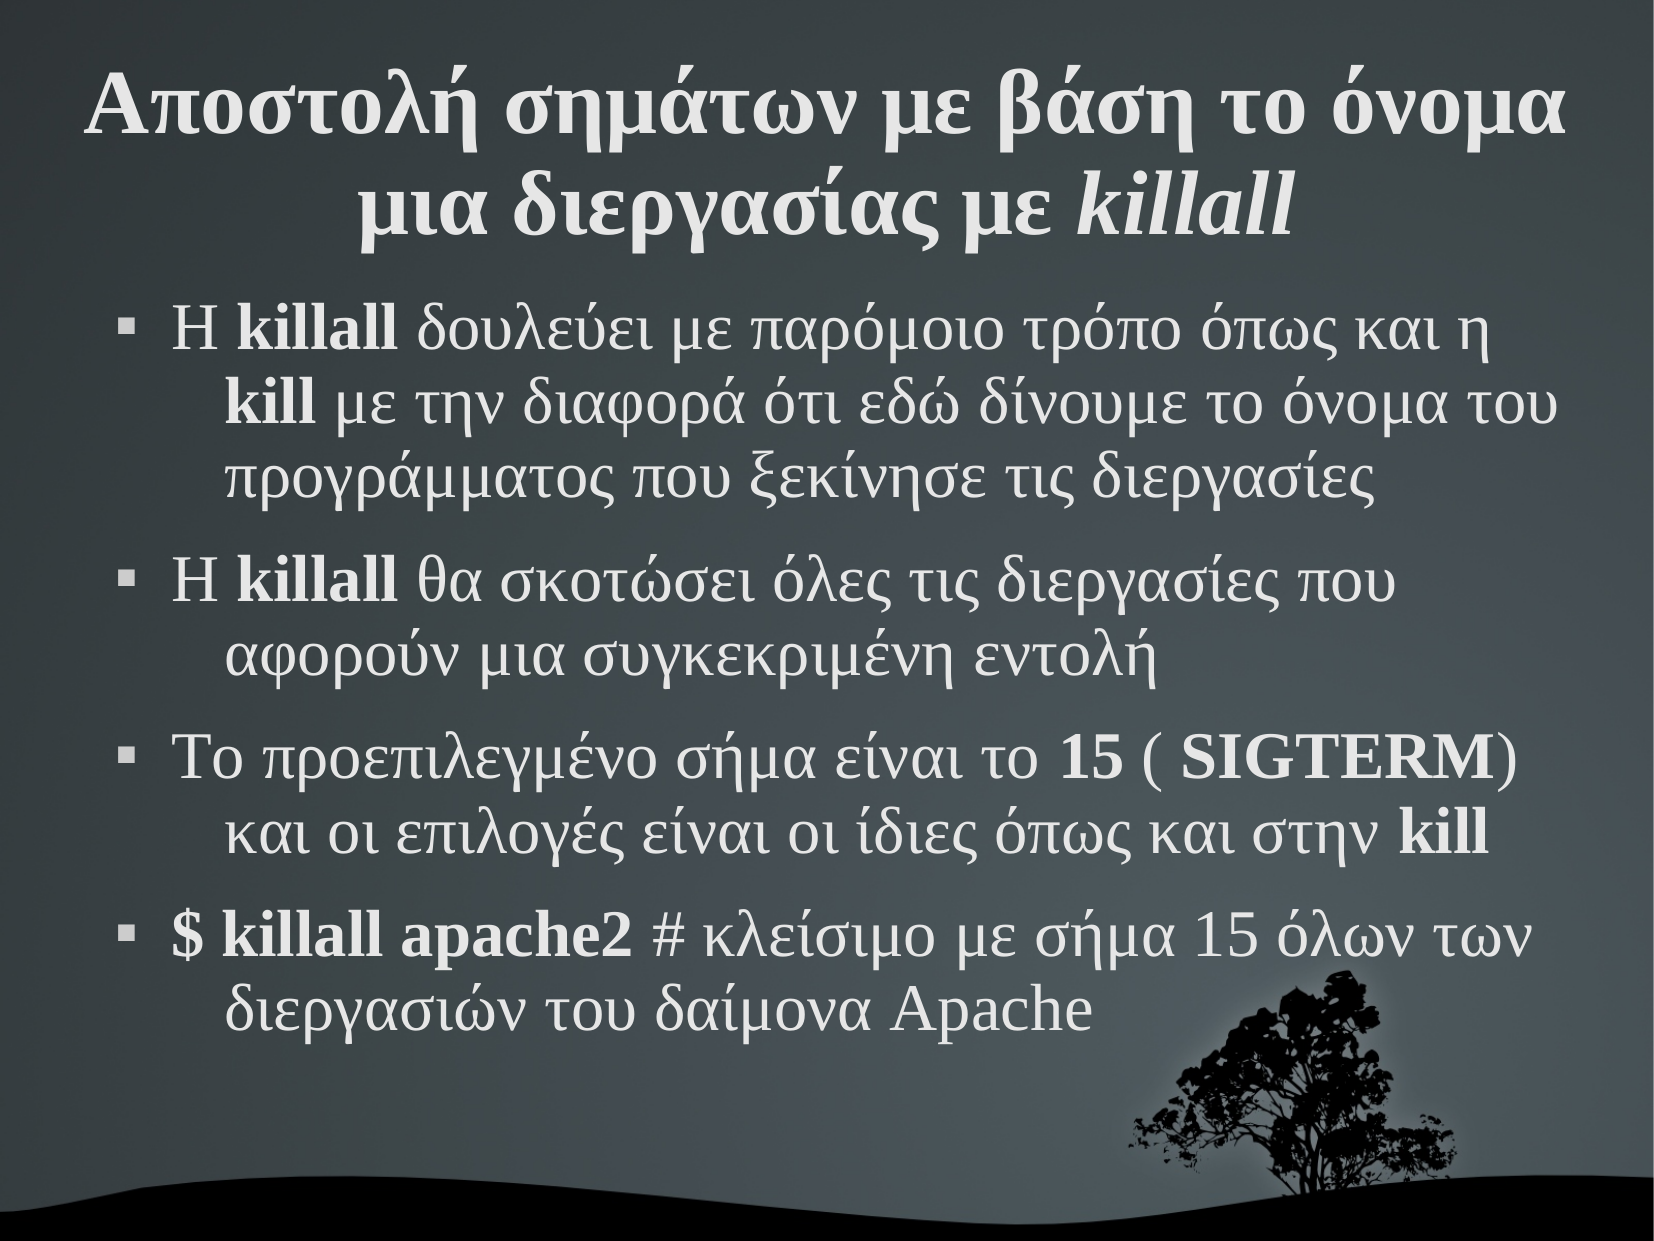

# Αποστολή σημάτων με βάση το όνομα μια διεργασίας με killall
Η killall δουλεύει με παρόμοιο τρόπο όπως και η kill με την διαφορά ότι εδώ δίνουμε το όνομα του προγράμματος που ξεκίνησε τις διεργασίες
Η killall θα σκοτώσει όλες τις διεργασίες που αφορούν μια συγκεκριμένη εντολή
Το προεπιλεγμένο σήμα είναι το 15 ( SIGTERM) και οι επιλογές είναι οι ίδιες όπως και στην kill
$ killall apache2 # κλείσιμο με σήμα 15 όλων των διεργασιών του δαίμονα Apache